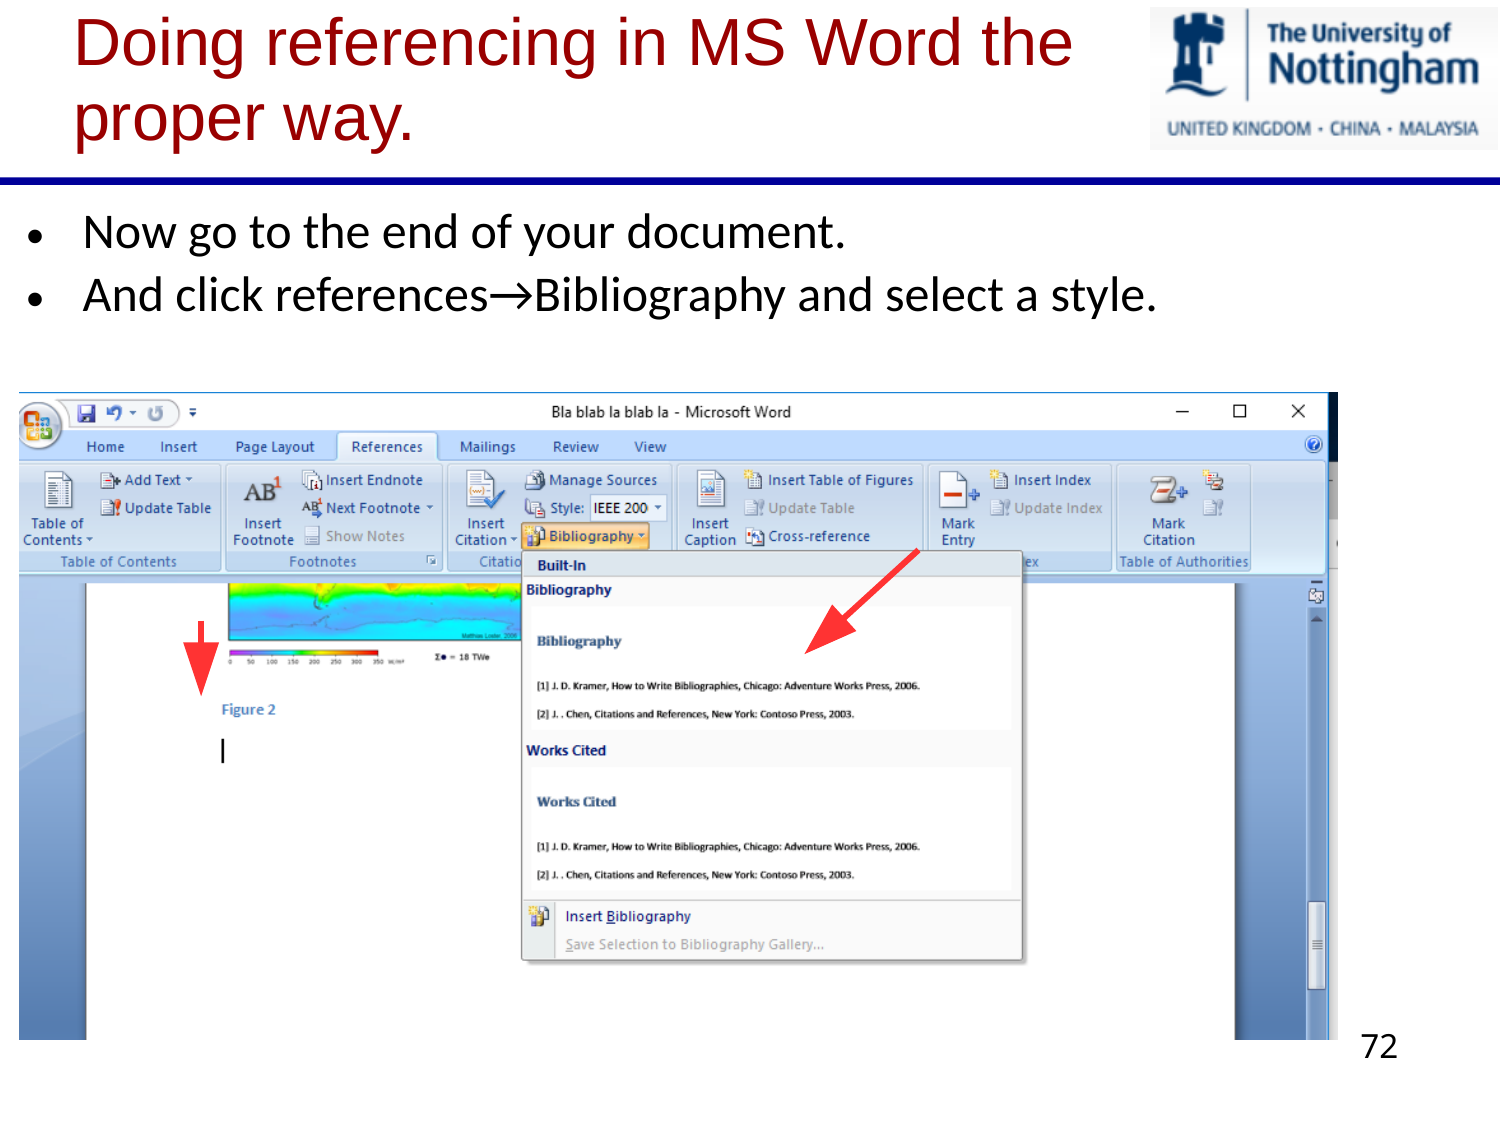

# Doing referencing in MS Word the proper way.
Now go to the end of your document.
And click references→Bibliography and select a style.